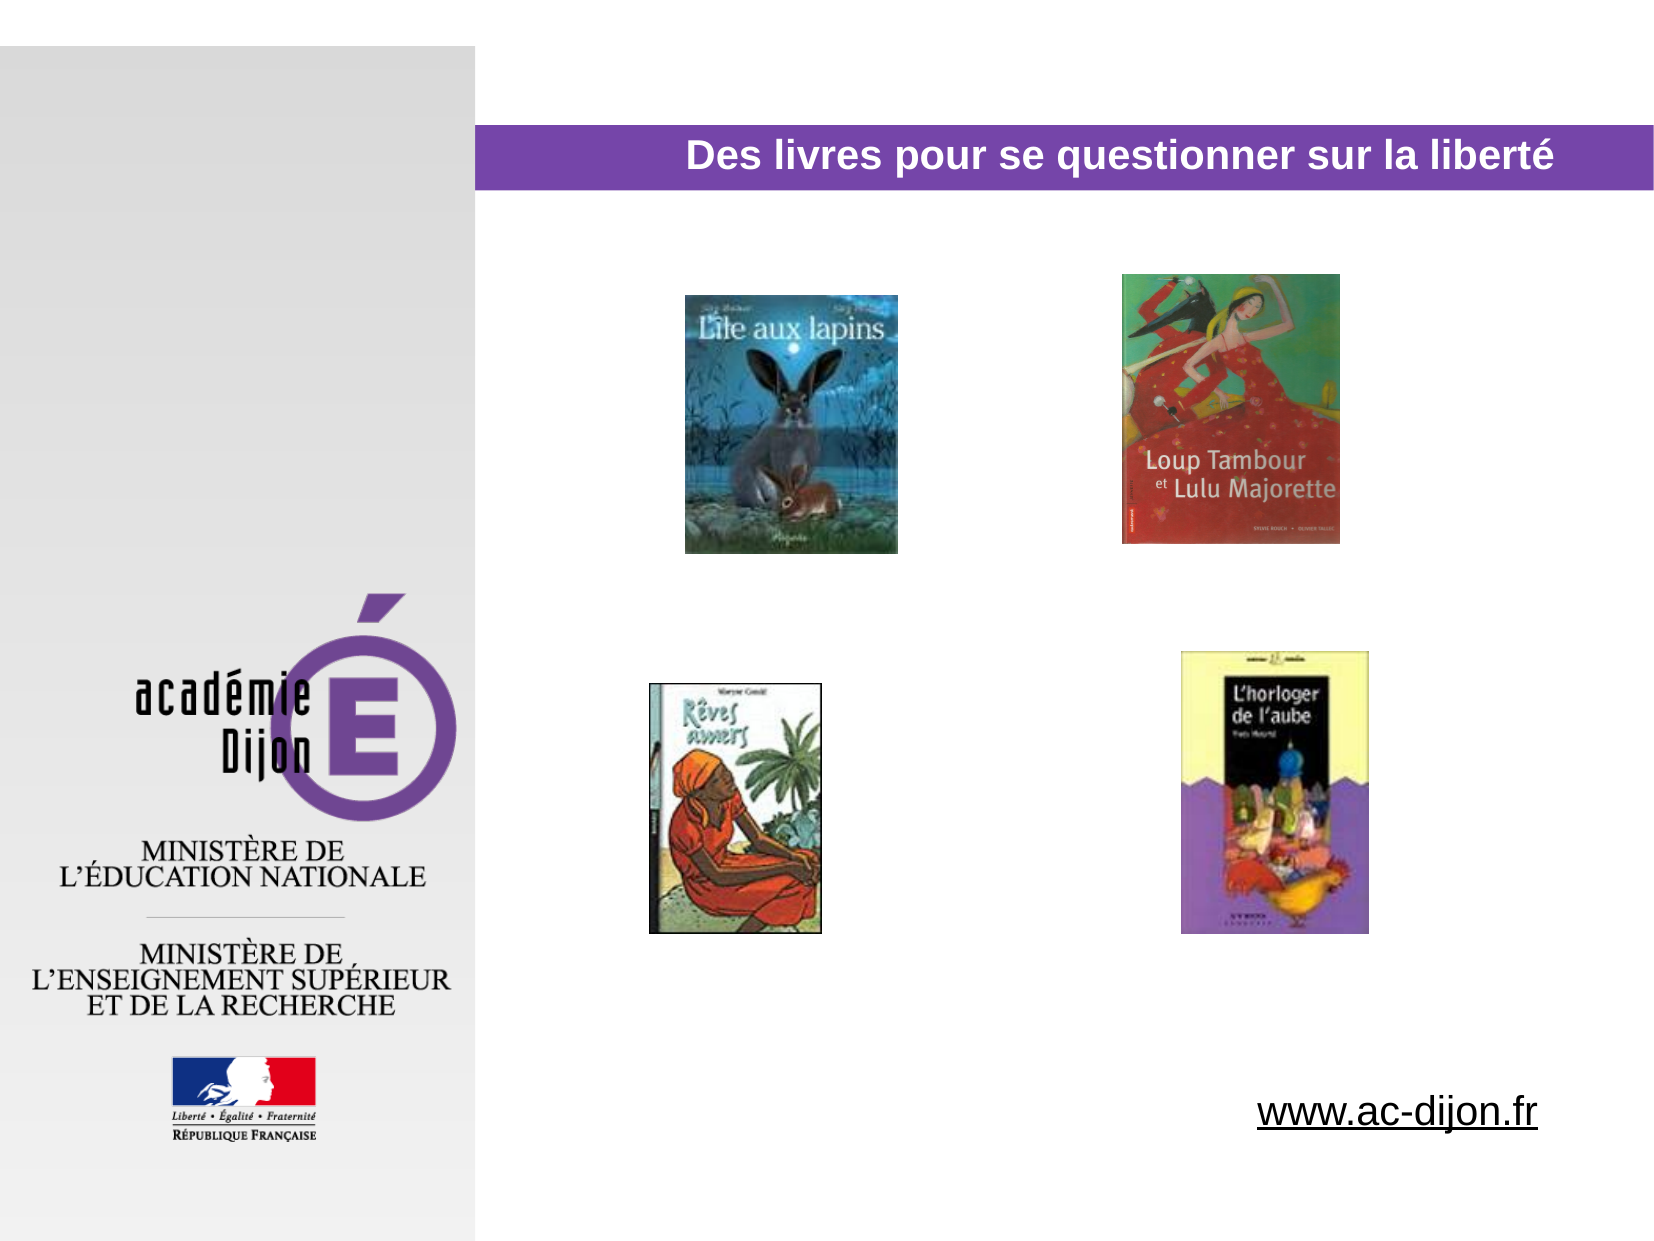

# Des livres pour se questionner sur la liberté